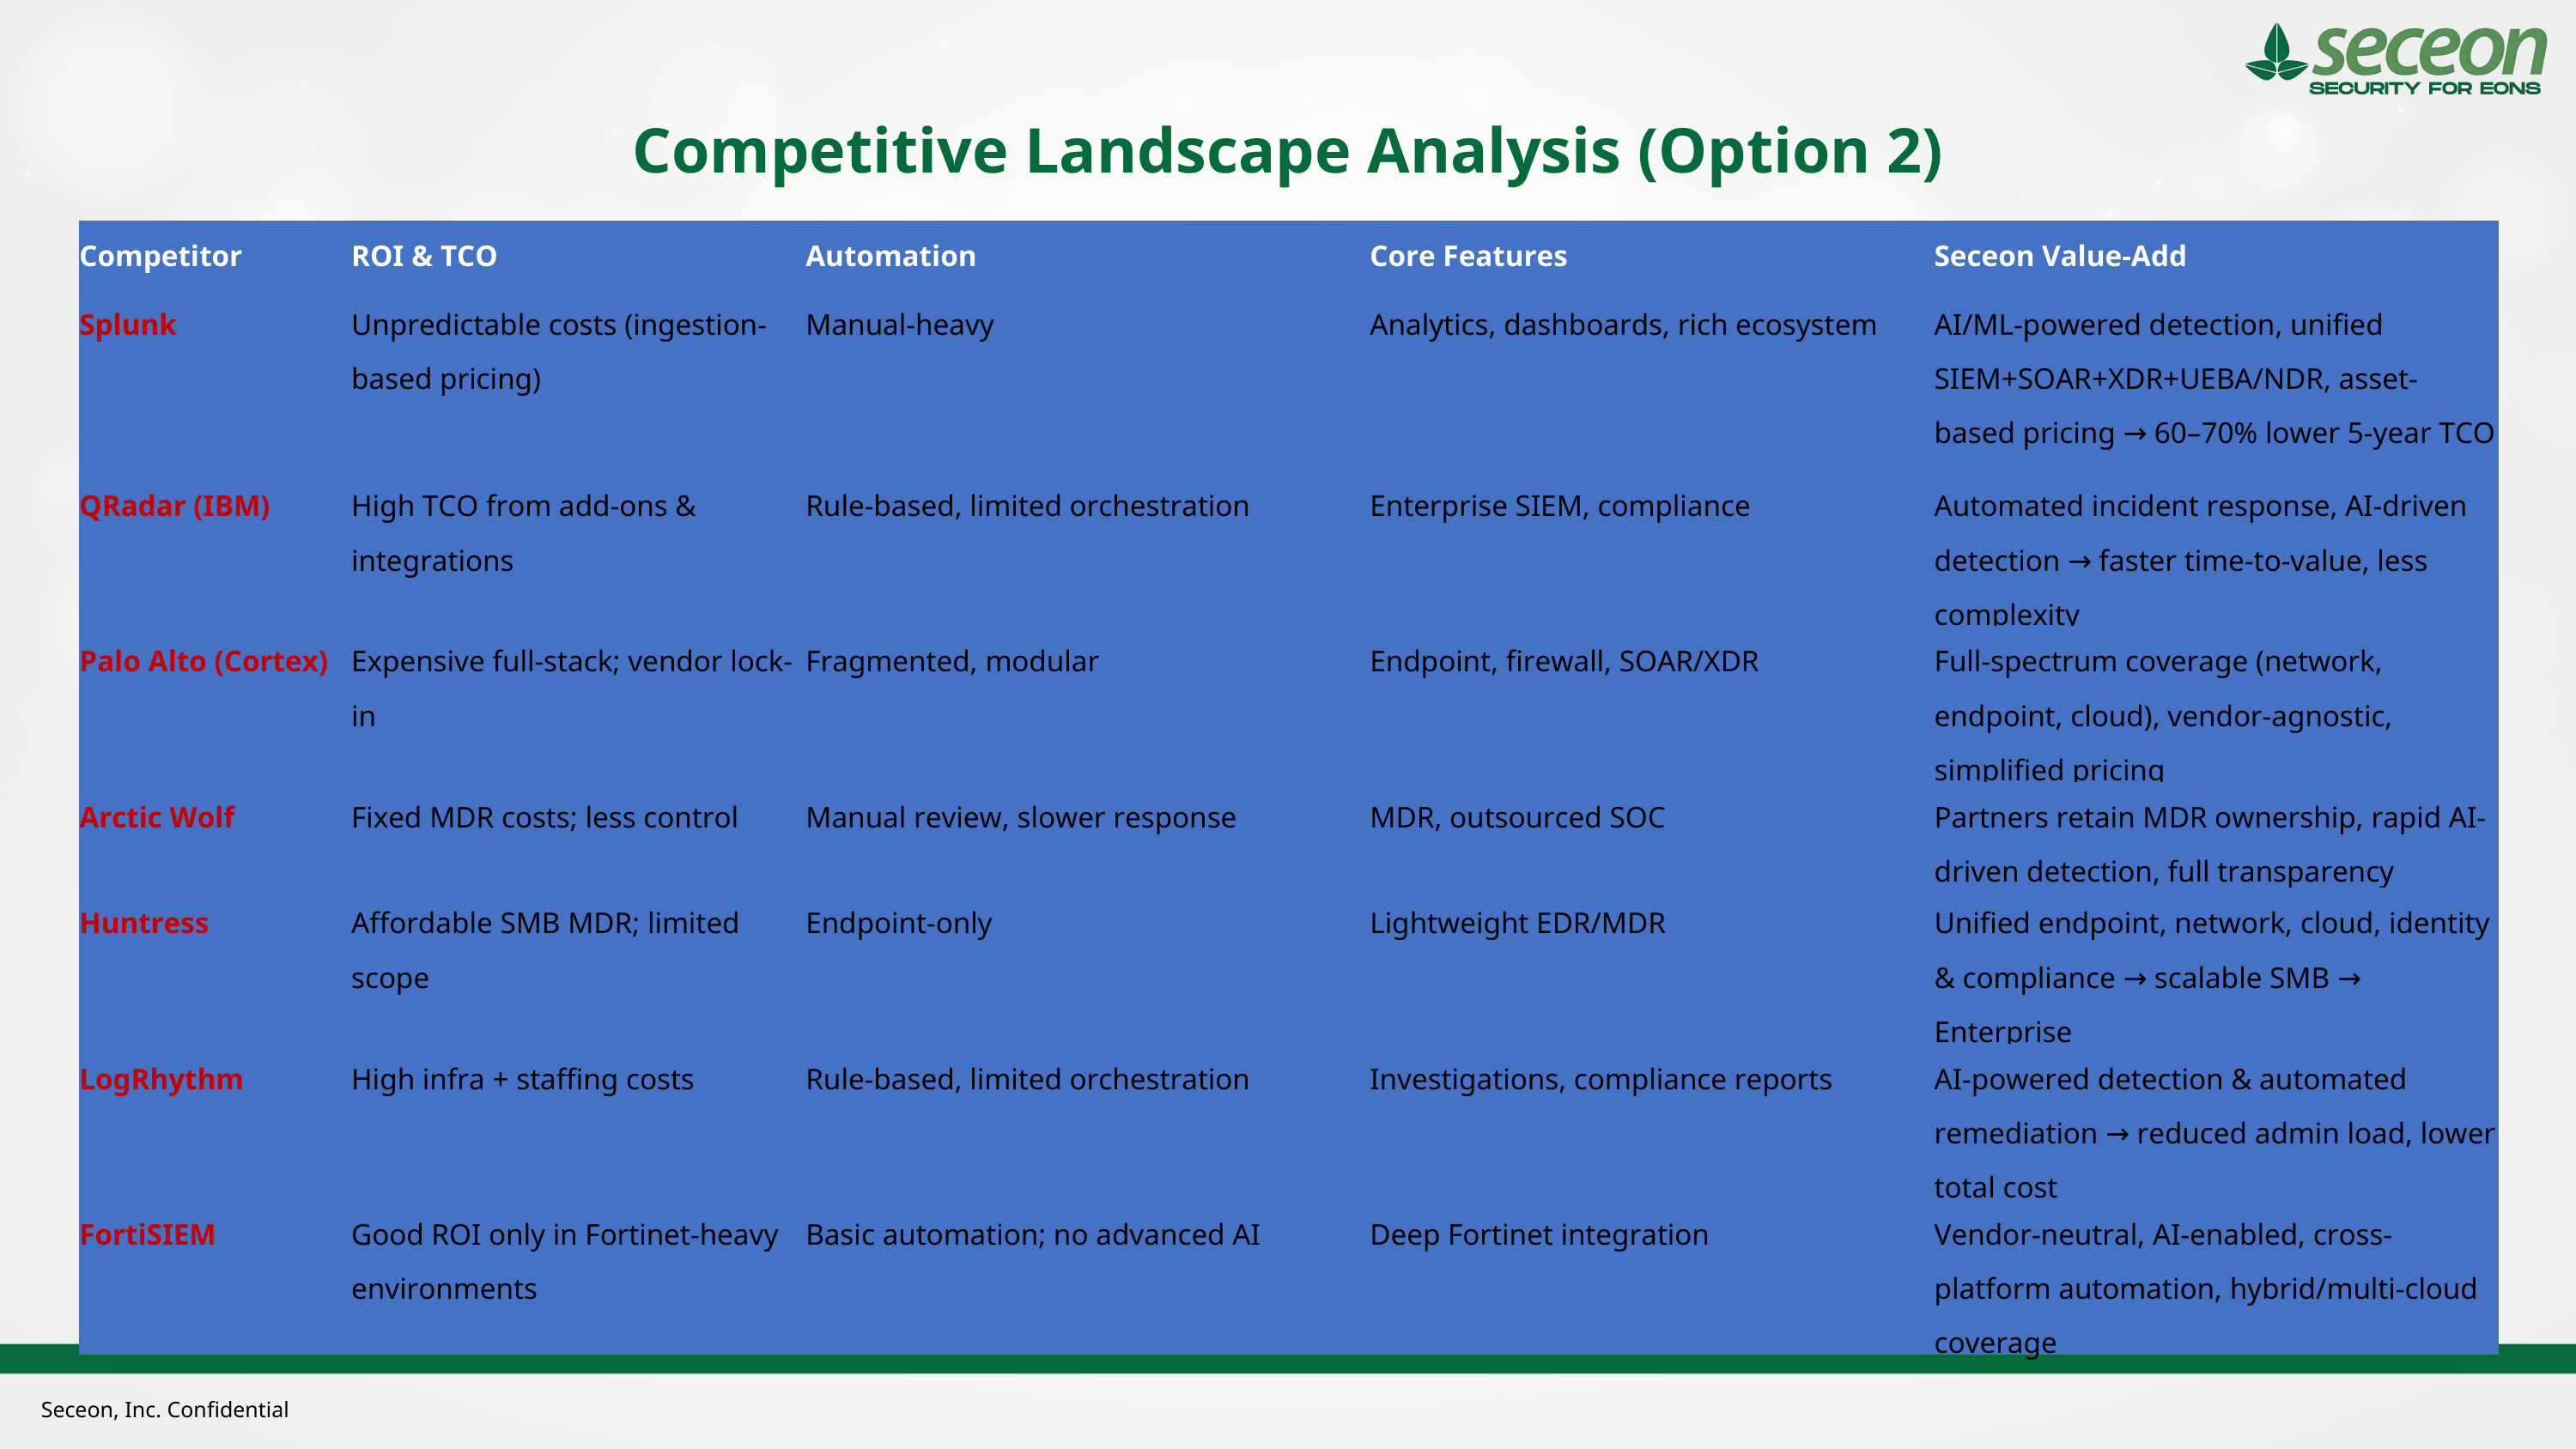

Competitive Landscape Analysis​ (Option 2)
| Competitor | ROI & TCO | Automation | Core Features | Seceon Value-Add |
| --- | --- | --- | --- | --- |
| Splunk | Unpredictable costs (ingestion-based pricing) | Manual-heavy | Analytics, dashboards, rich ecosystem | AI/ML-powered detection, unified SIEM+SOAR+XDR+UEBA/NDR, asset-based pricing → 60–70% lower 5-year TCO |
| QRadar (IBM) | High TCO from add-ons & integrations | Rule-based, limited orchestration | Enterprise SIEM, compliance | Automated incident response, AI-driven detection → faster time-to-value, less complexity |
| Palo Alto (Cortex) | Expensive full-stack; vendor lock-in | Fragmented, modular | Endpoint, firewall, SOAR/XDR | Full-spectrum coverage (network, endpoint, cloud), vendor-agnostic, simplified pricing |
| Arctic Wolf | Fixed MDR costs; less control | Manual review, slower response | MDR, outsourced SOC | Partners retain MDR ownership, rapid AI-driven detection, full transparency |
| Huntress | Affordable SMB MDR; limited scope | Endpoint-only | Lightweight EDR/MDR | Unified endpoint, network, cloud, identity & compliance → scalable SMB → Enterprise |
| LogRhythm | High infra + staffing costs | Rule-based, limited orchestration | Investigations, compliance reports | AI-powered detection & automated remediation → reduced admin load, lower total cost |
| FortiSIEM | Good ROI only in Fortinet-heavy environments | Basic automation; no advanced AI | Deep Fortinet integration | Vendor-neutral, AI-enabled, cross-platform automation, hybrid/multi-cloud coverage |